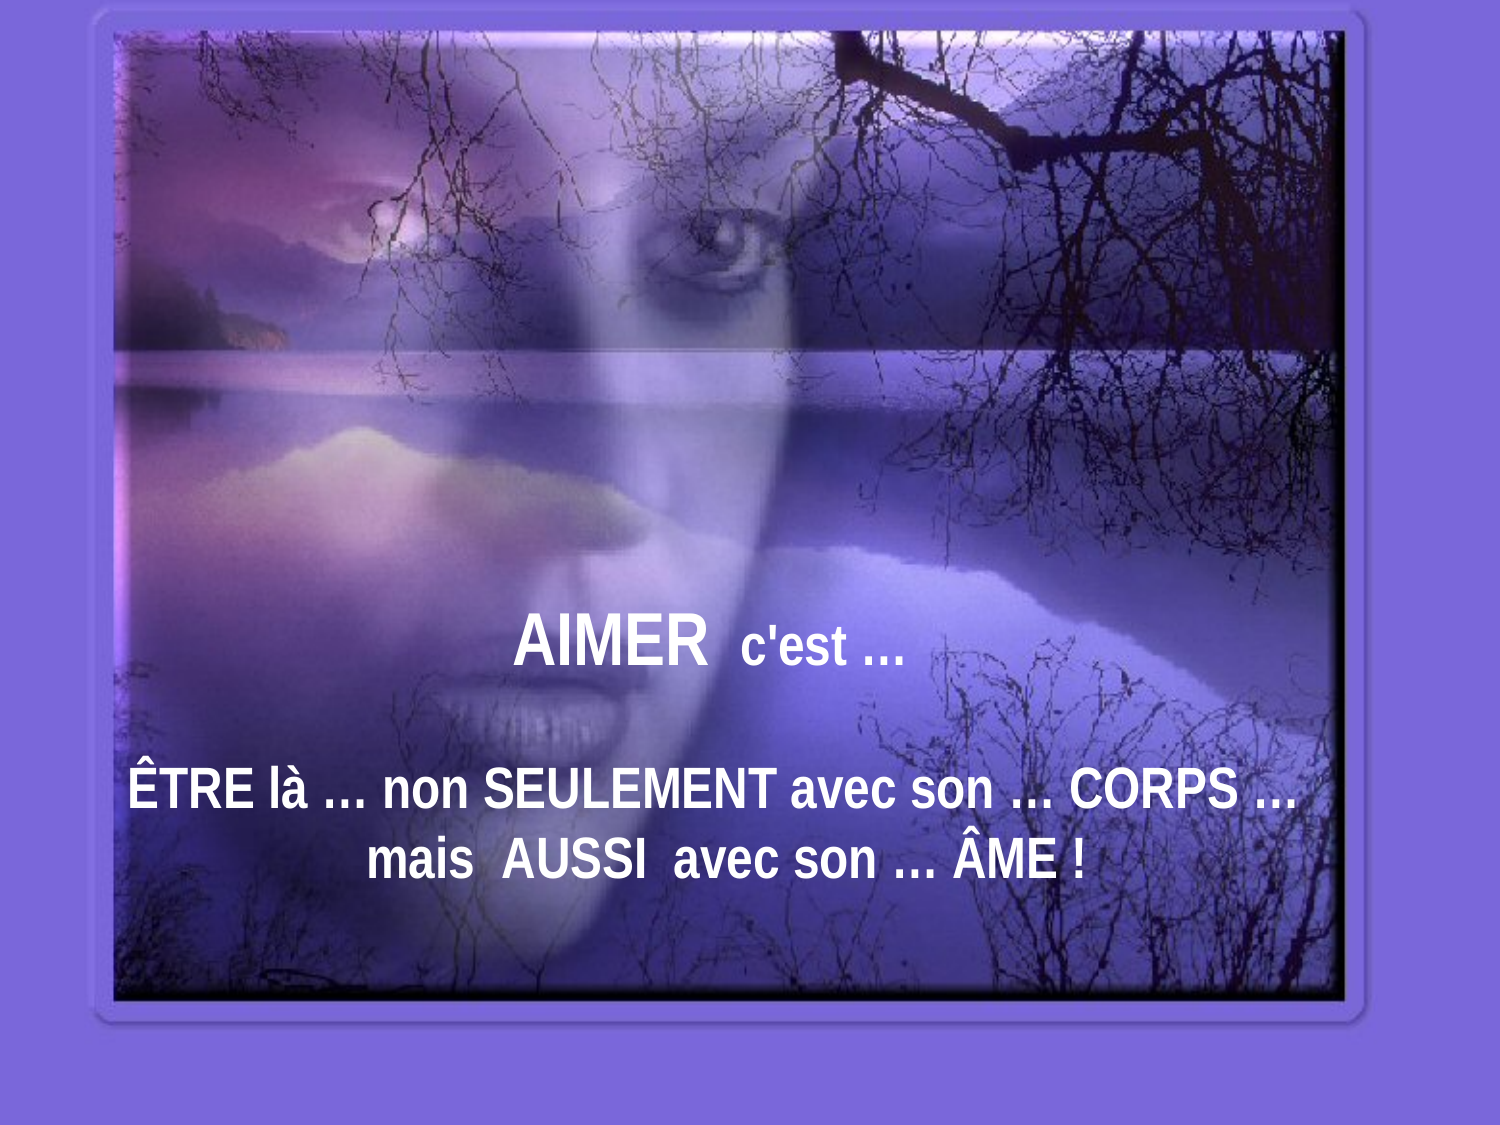

AIMER c'est …
 ÊTRE là … non SEULEMENT avec son … CORPS …
 mais AUSSI avec son … ÂME !